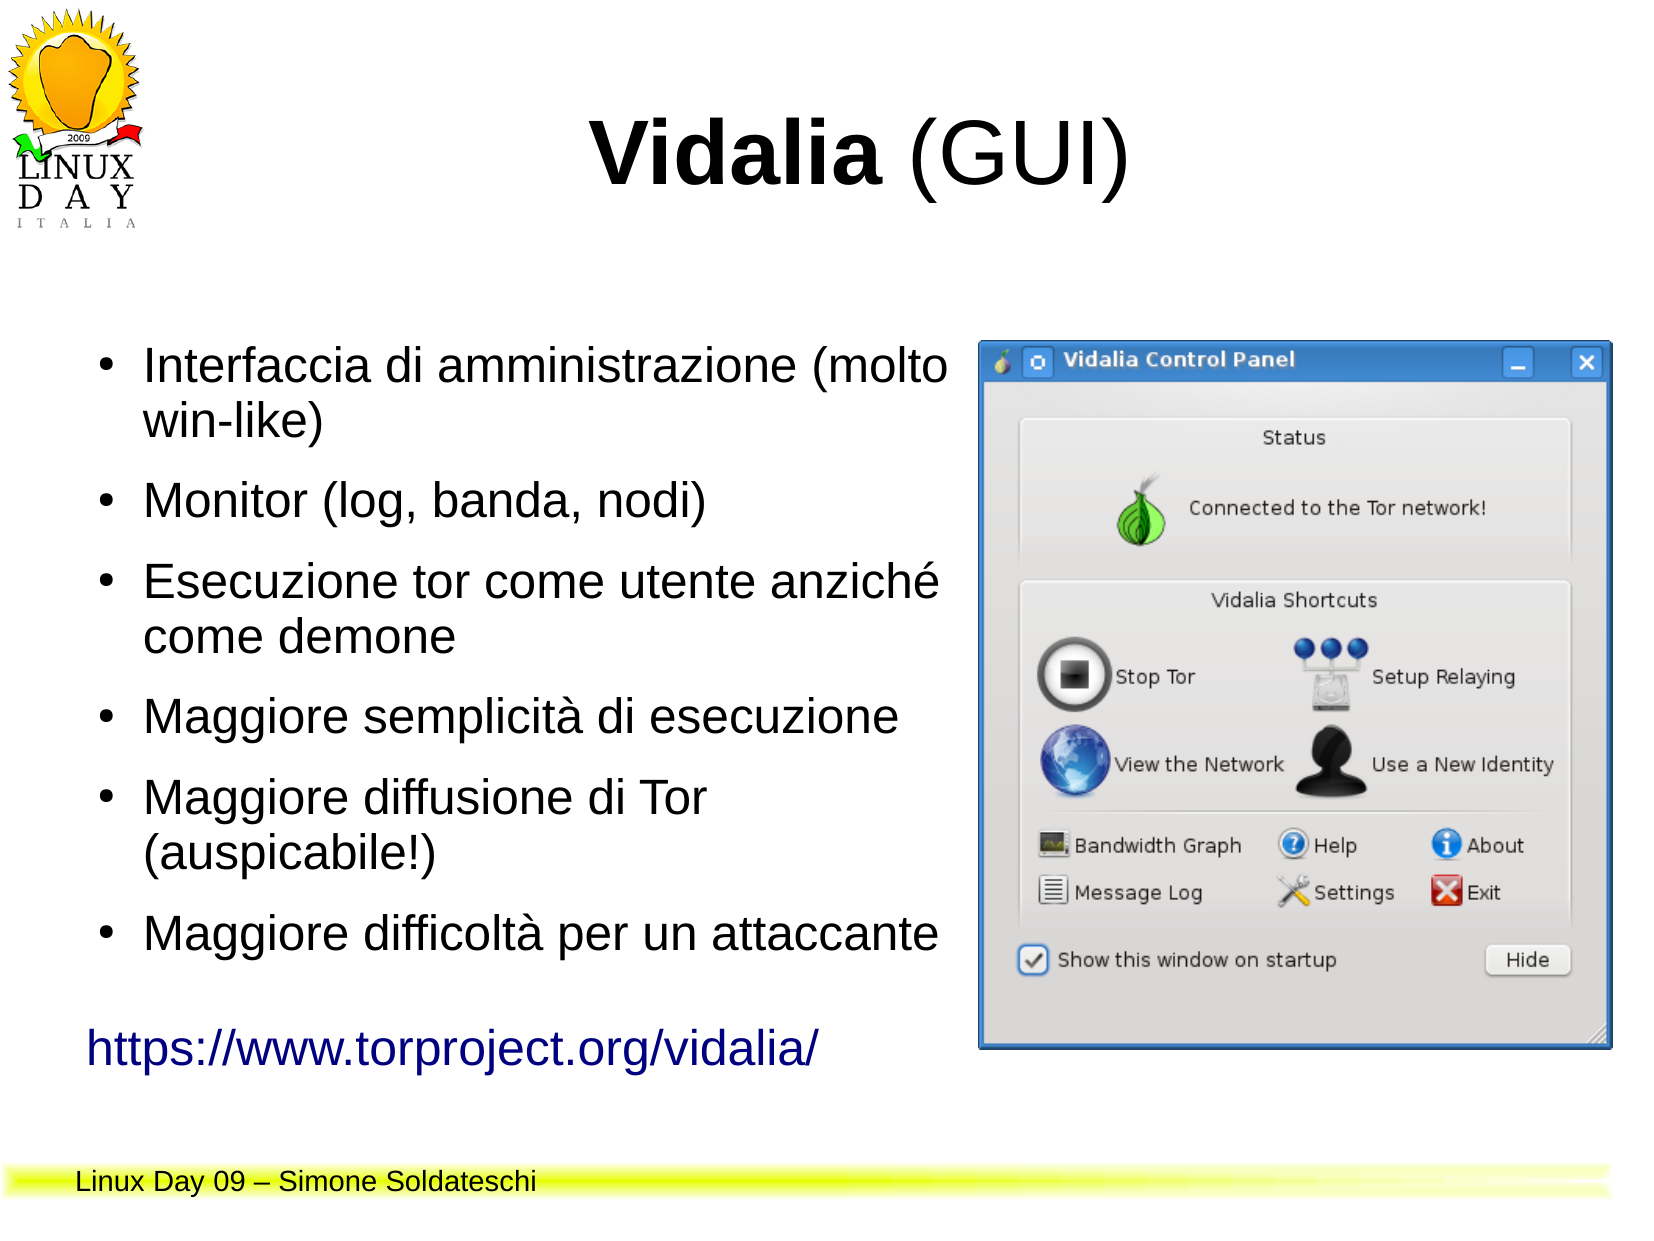

# Vidalia (GUI)
Interfaccia di amministrazione (molto win-like)
Monitor (log, banda, nodi)
Esecuzione tor come utente anziché come demone
Maggiore semplicità di esecuzione
Maggiore diffusione di Tor (auspicabile!)
Maggiore difficoltà per un attaccante
https://www.torproject.org/vidalia/